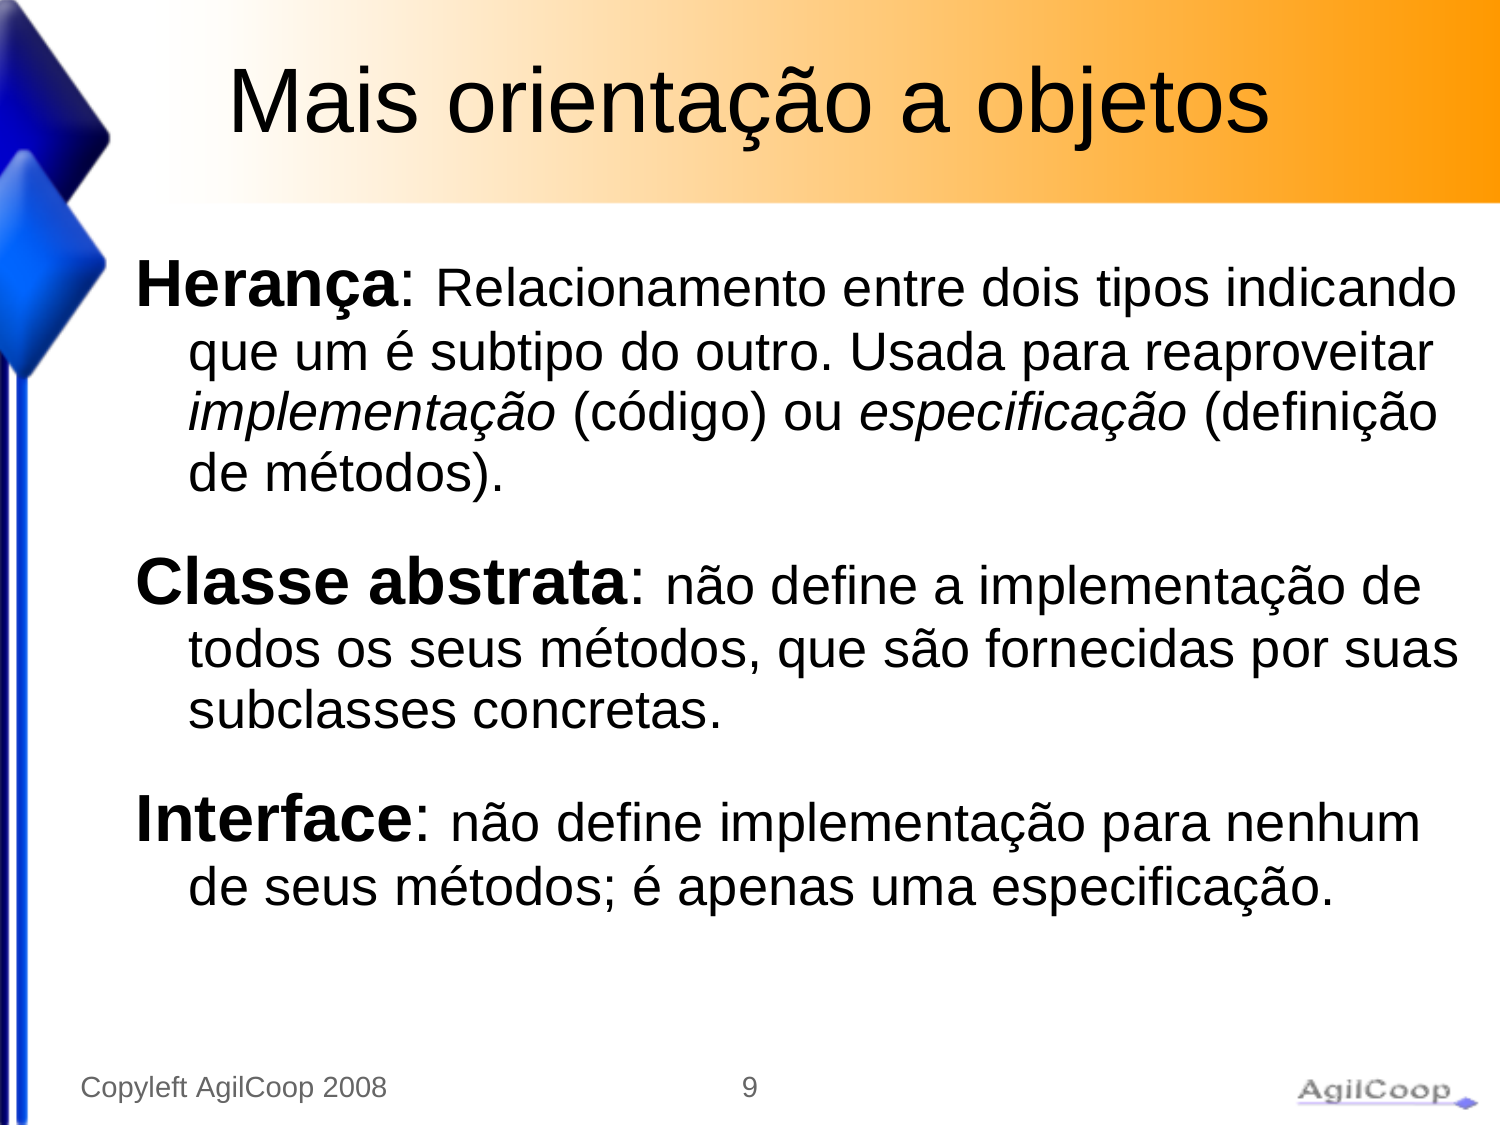

# Mais orientação a objetos
Herança: Relacionamento entre dois tipos indicando que um é subtipo do outro. Usada para reaproveitar implementação (código) ou especificação (definição de métodos).
Classe abstrata: não define a implementação de todos os seus métodos, que são fornecidas por suas subclasses concretas.
Interface: não define implementação para nenhum de seus métodos; é apenas uma especificação.
Copyleft AgilCoop 2008
9